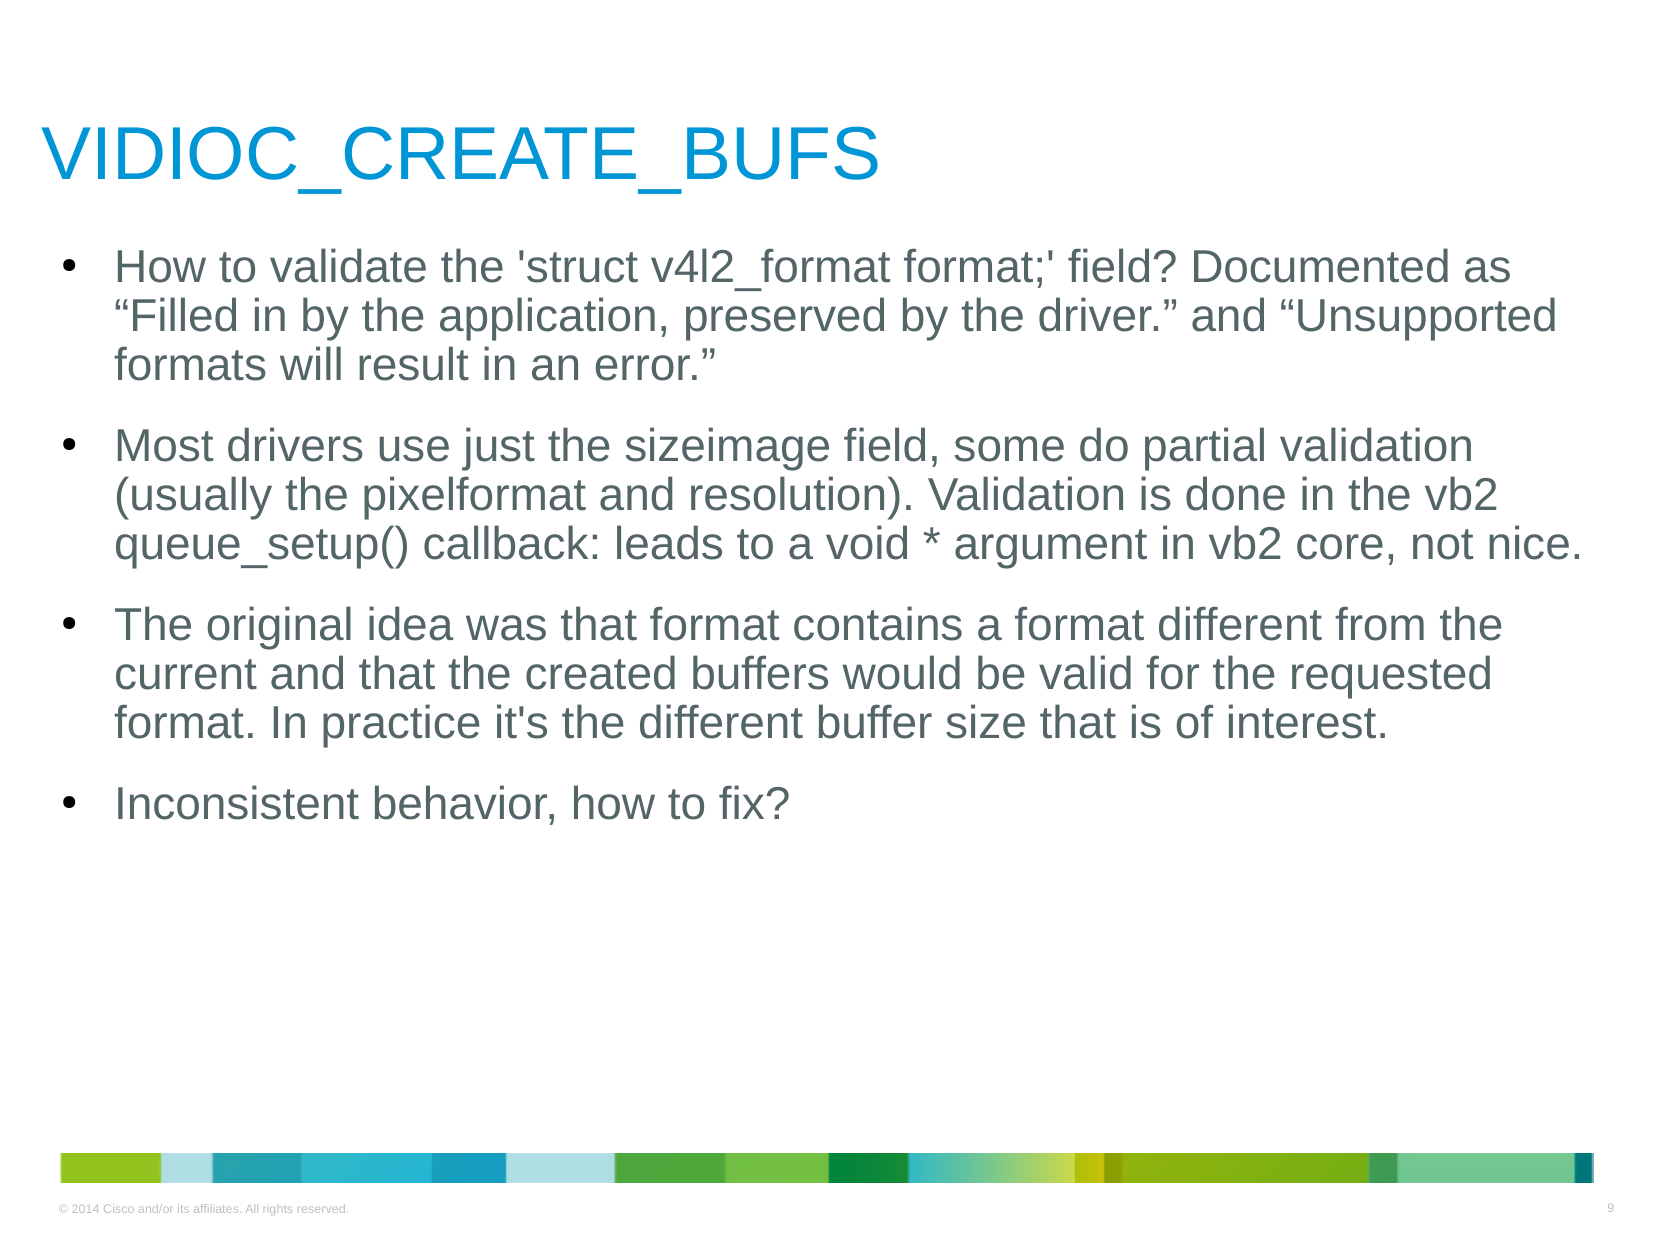

# VIDIOC_CREATE_BUFS
How to validate the 'struct v4l2_format format;' field? Documented as “Filled in by the application, preserved by the driver.” and “Unsupported formats will result in an error.”
Most drivers use just the sizeimage field, some do partial validation (usually the pixelformat and resolution). Validation is done in the vb2 queue_setup() callback: leads to a void * argument in vb2 core, not nice.
The original idea was that format contains a format different from the current and that the created buffers would be valid for the requested format. In practice it's the different buffer size that is of interest.
Inconsistent behavior, how to fix?